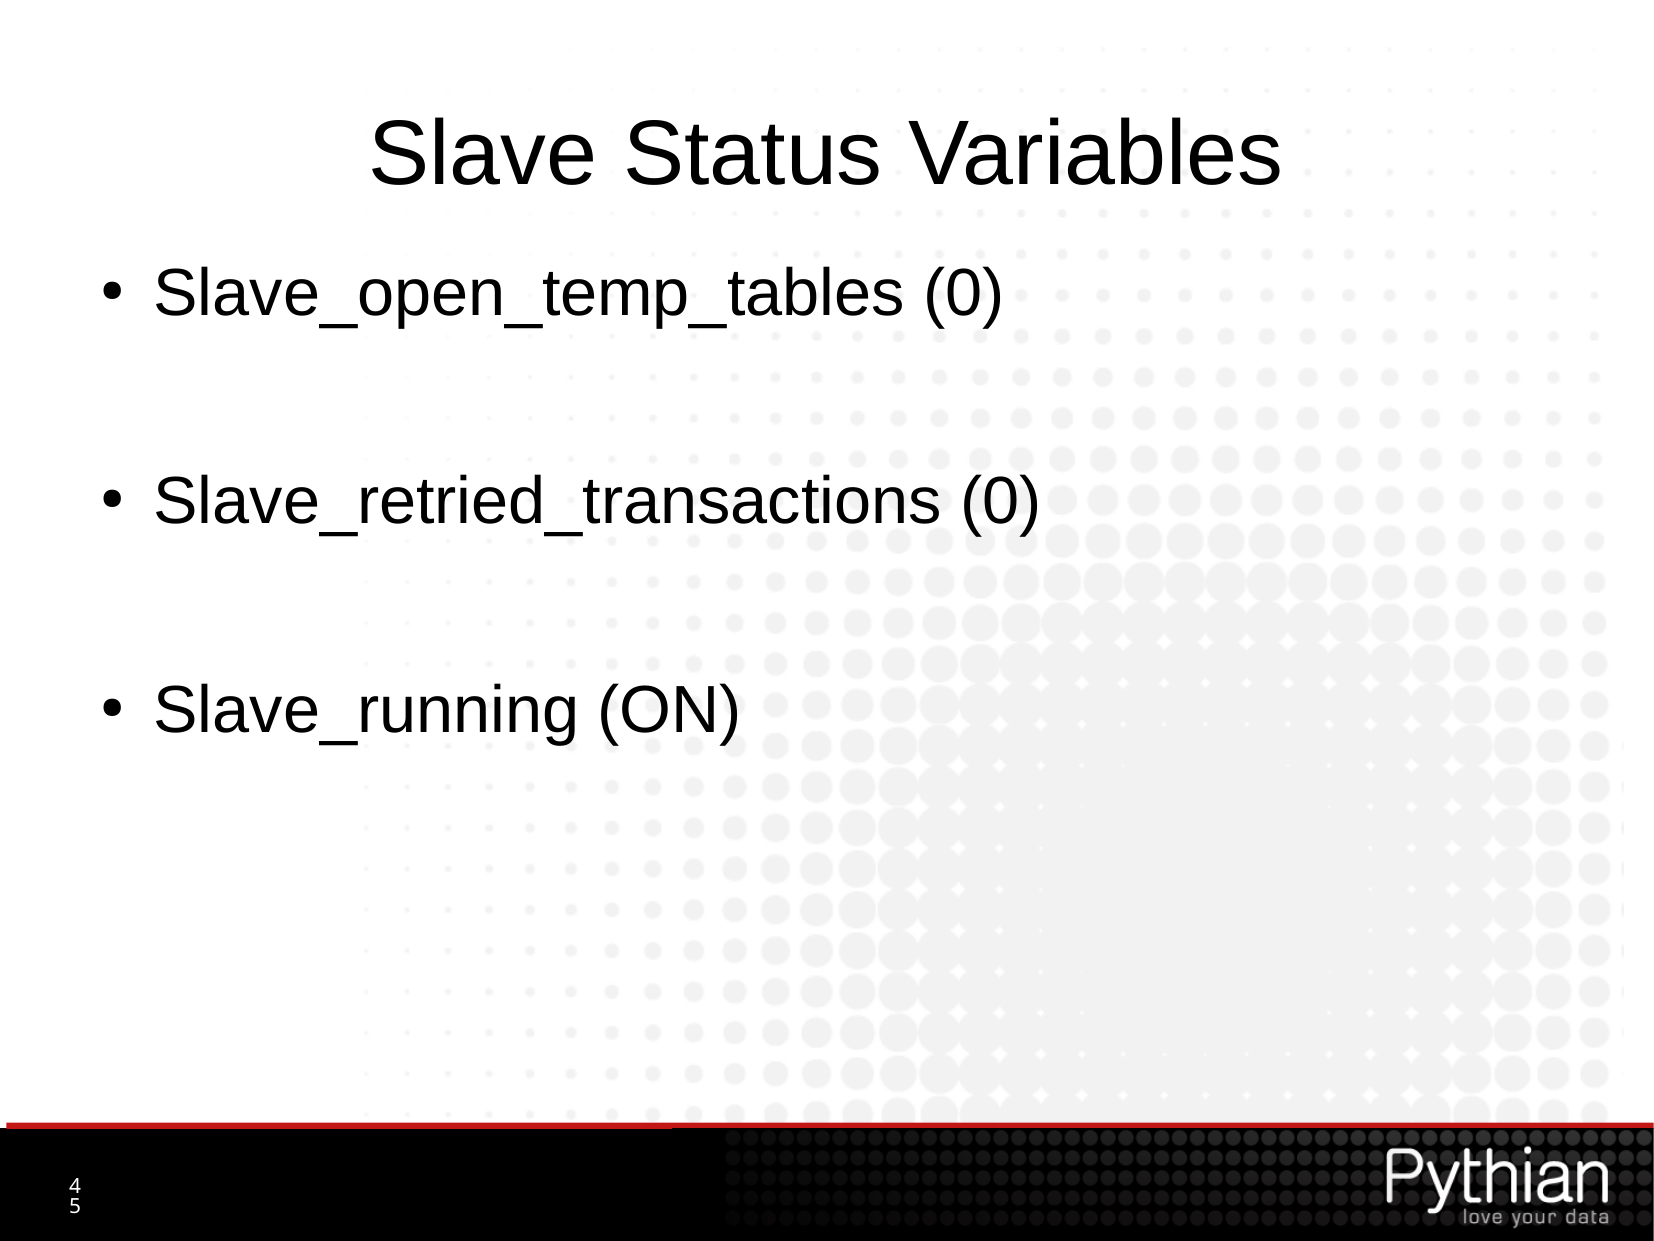

# Slave Status Variables
Slave_open_temp_tables (0)
Slave_retried_transactions (0)
Slave_running (ON)